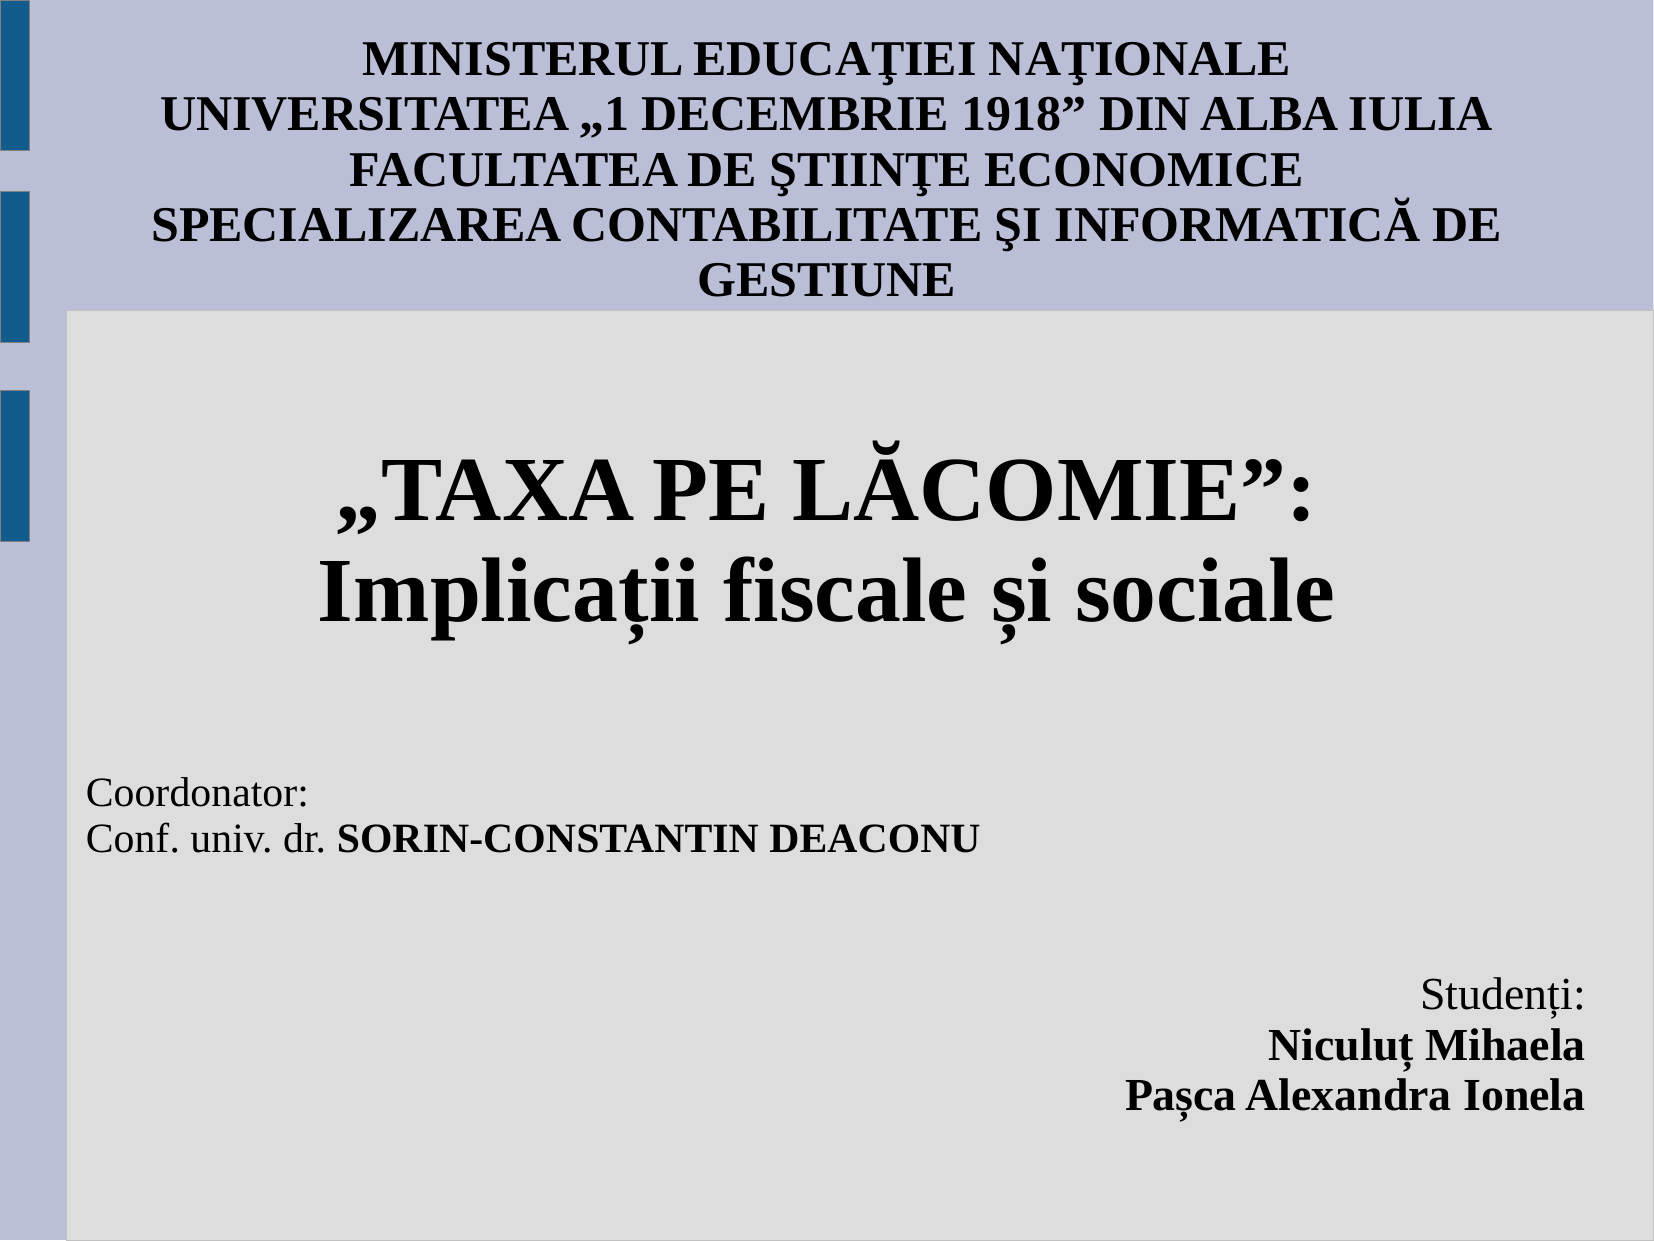

MINISTERUL EDUCAŢIEI NAŢIONALE
UNIVERSITATEA „1 DECEMBRIE 1918” DIN ALBA IULIA
FACULTATEA DE ŞTIINŢE ECONOMICE
SPECIALIZAREA CONTABILITATE ŞI INFORMATICĂ DE GESTIUNE
# „TAXA PE LĂCOMIE”: Implicații fiscale și sociale
Coordonator:
Conf. univ. dr. SORIN-CONSTANTIN DEACONU
Studenți:
Niculuț Mihaela
Pașca Alexandra Ionela